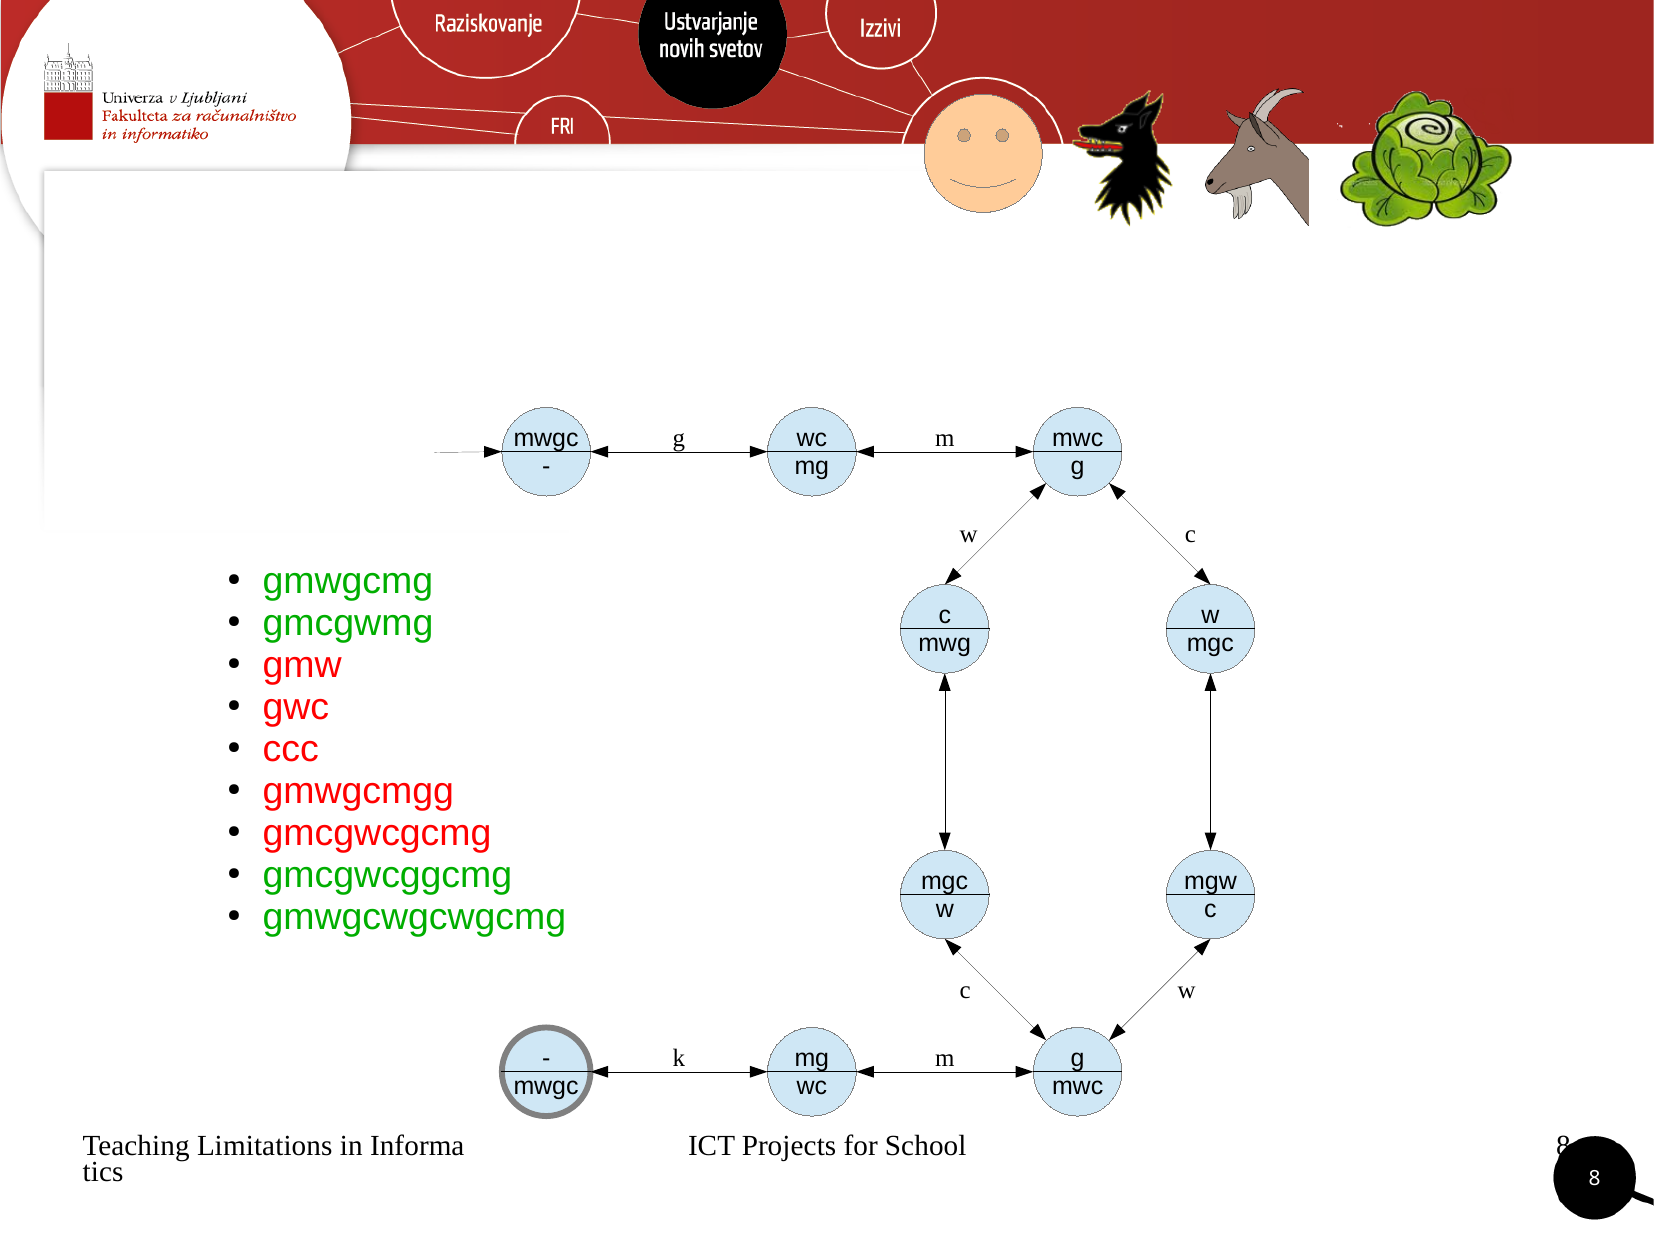

mwgc
-
wc
mg
mwc
g
c
mwg
w
mgc
mgc
w
mgw
c
-
mwgc
mg
wc
g
mwc
gmwgcmg
gmcgwmg
gmw
gwc
ccc
gmwgcmgg
gmcgwcgcmg
gmcgwcggcmg
gmwgcwgcwgcmg
Teaching Limitations in Informatics
ICT Projects for School
8